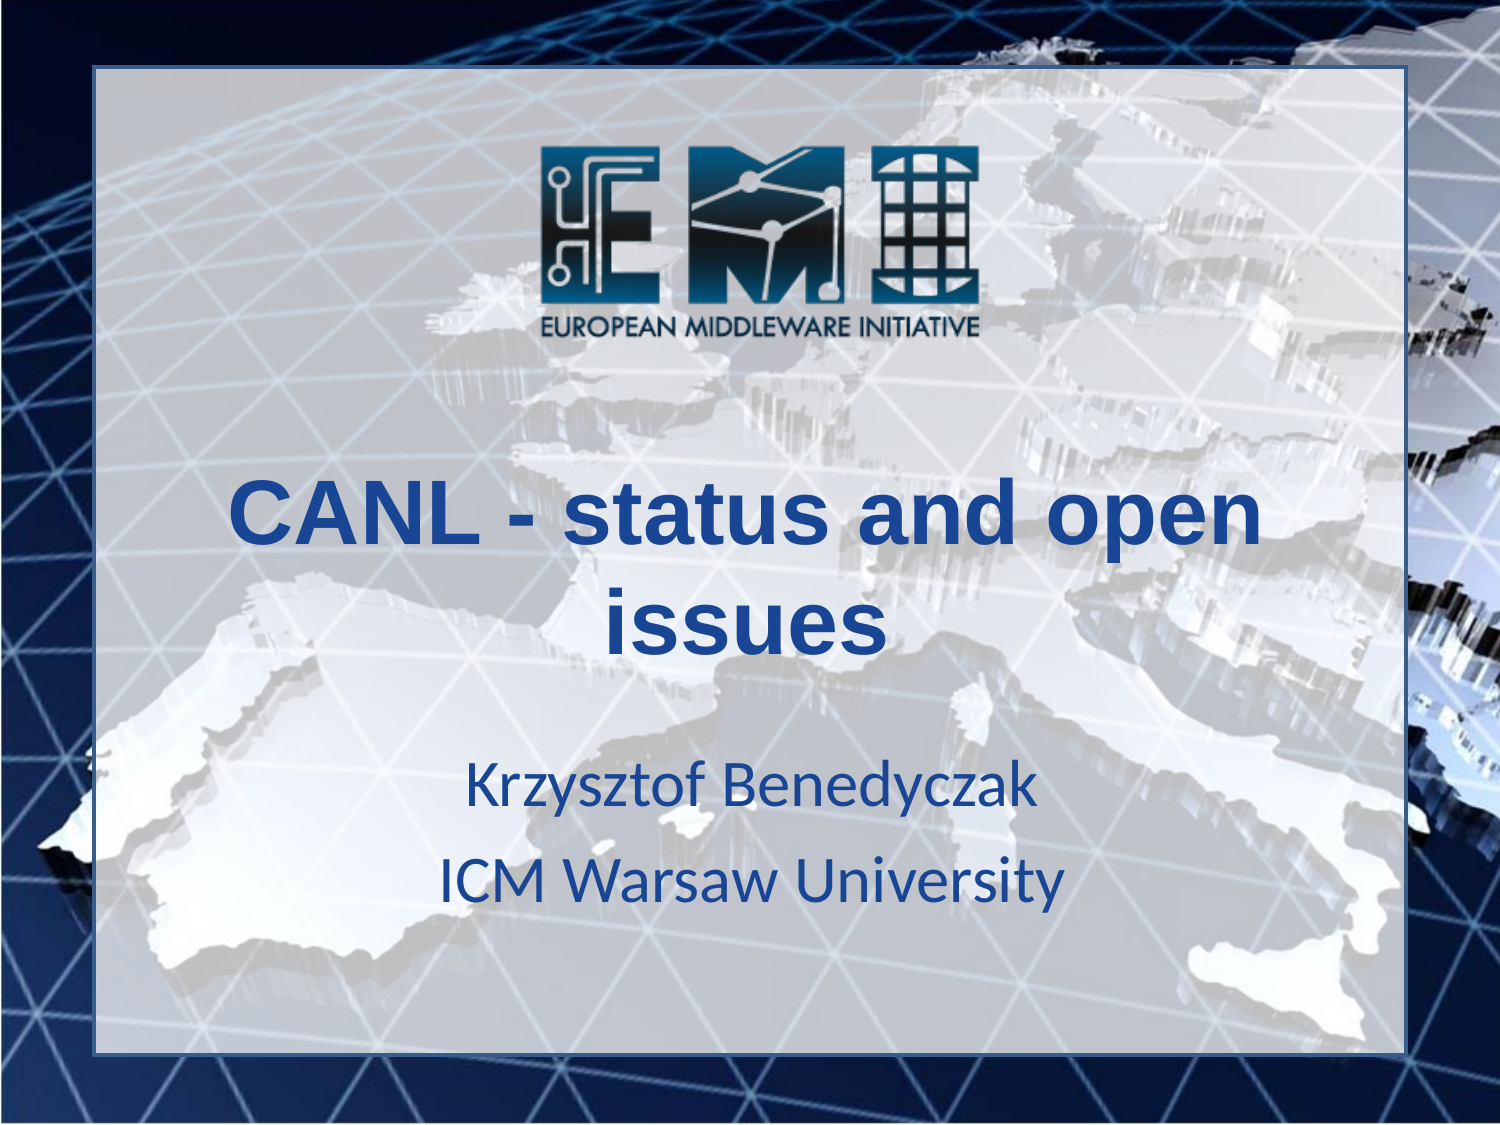

# CANL - status and open issues
Krzysztof Benedyczak
ICM Warsaw University